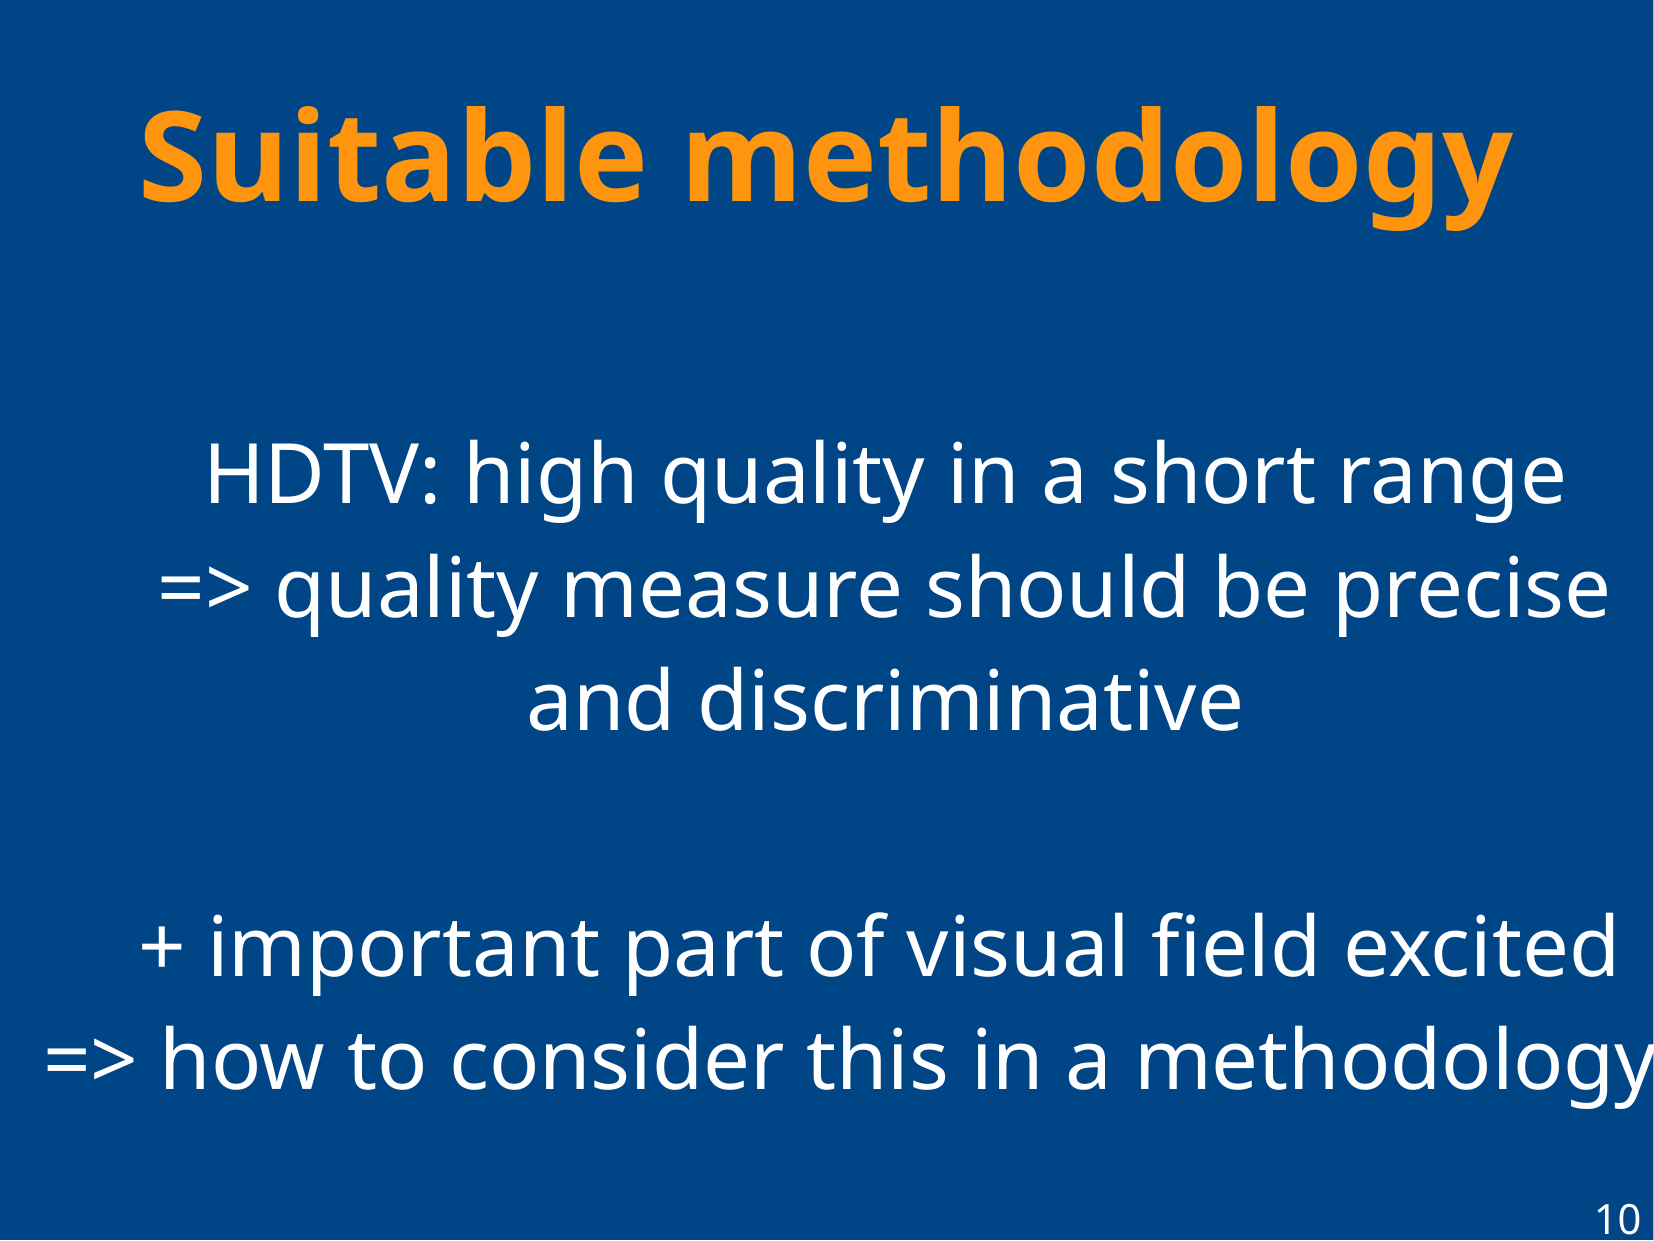

# Suitable methodology
HDTV: high quality in a short range
=> quality measure should be precise
and discriminative
+ important part of visual field excited
=> how to consider this in a methodology ?
10